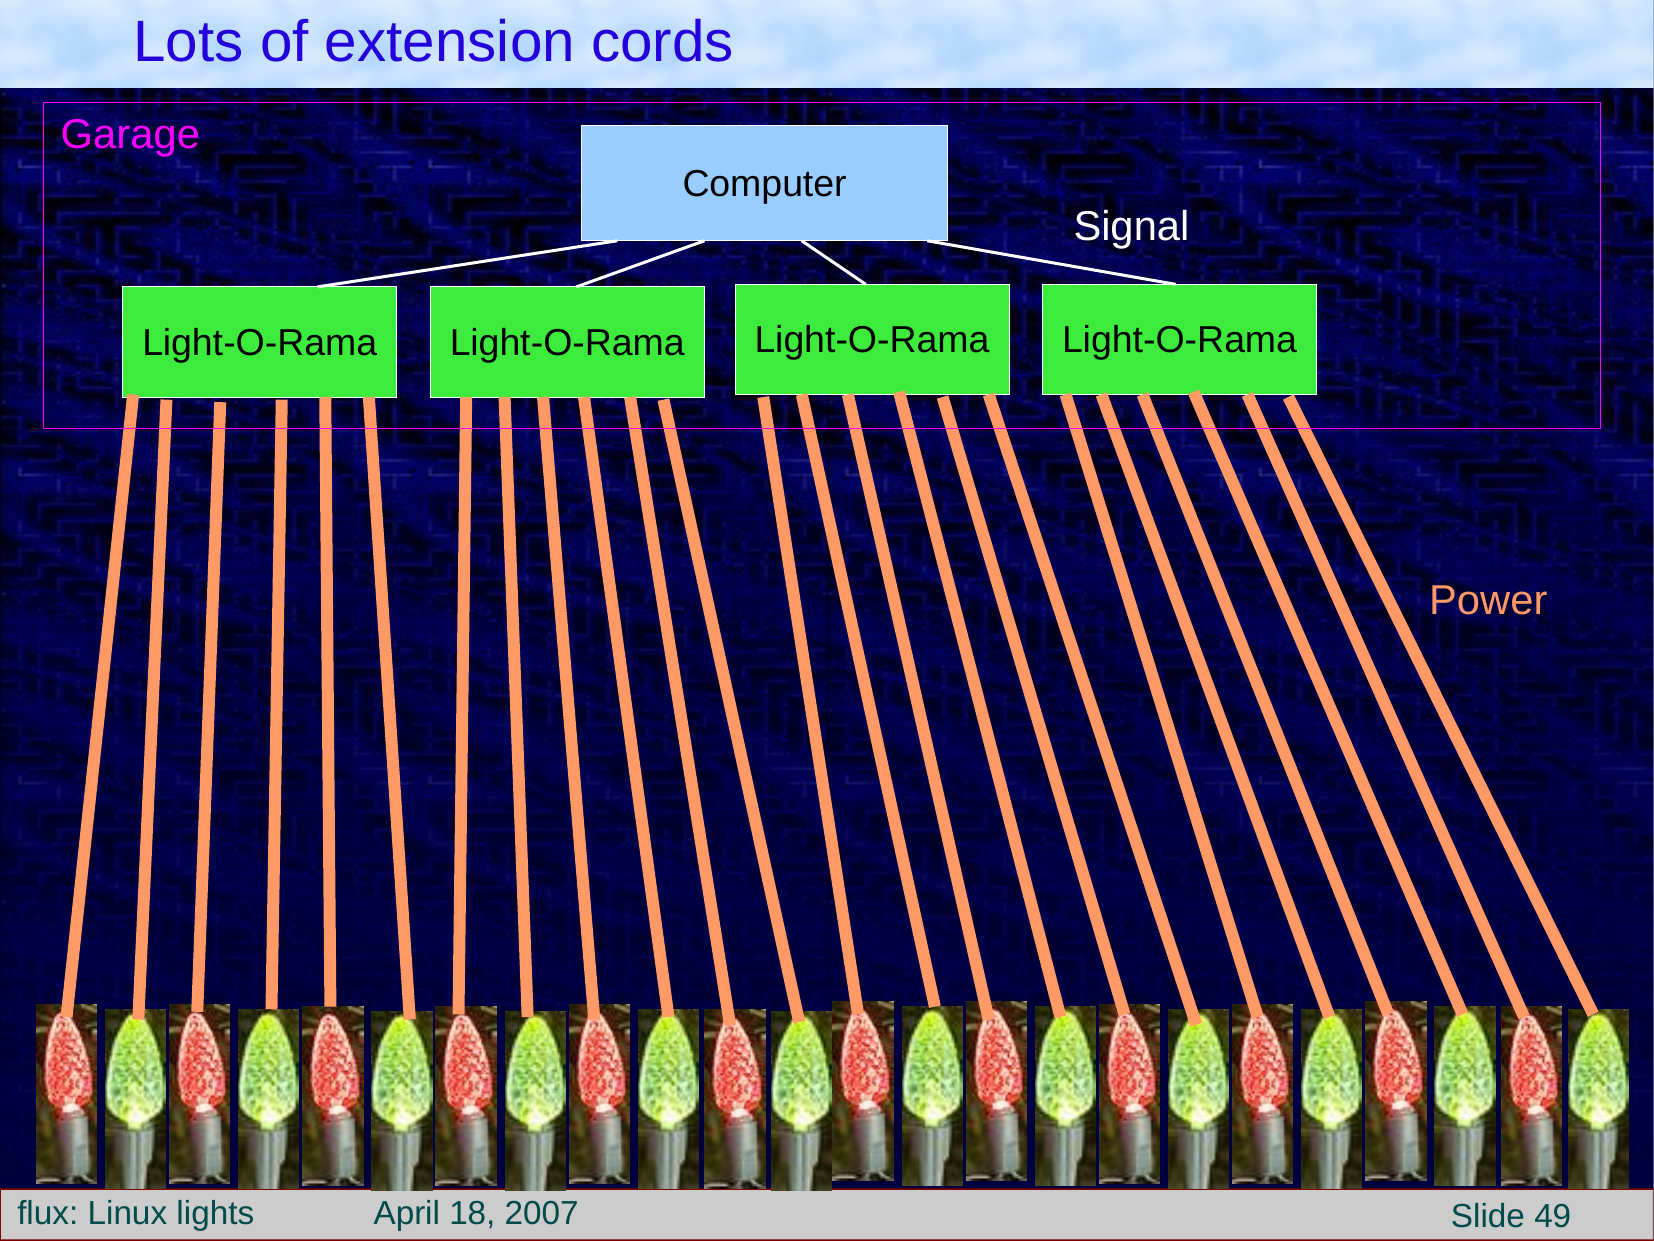

Lots of extension cords
Garage
Computer
Signal
Light-O-Rama
Light-O-Rama
Light-O-Rama
Light-O-Rama
Power
flux: Linux lights	April 18, 2007
Slide